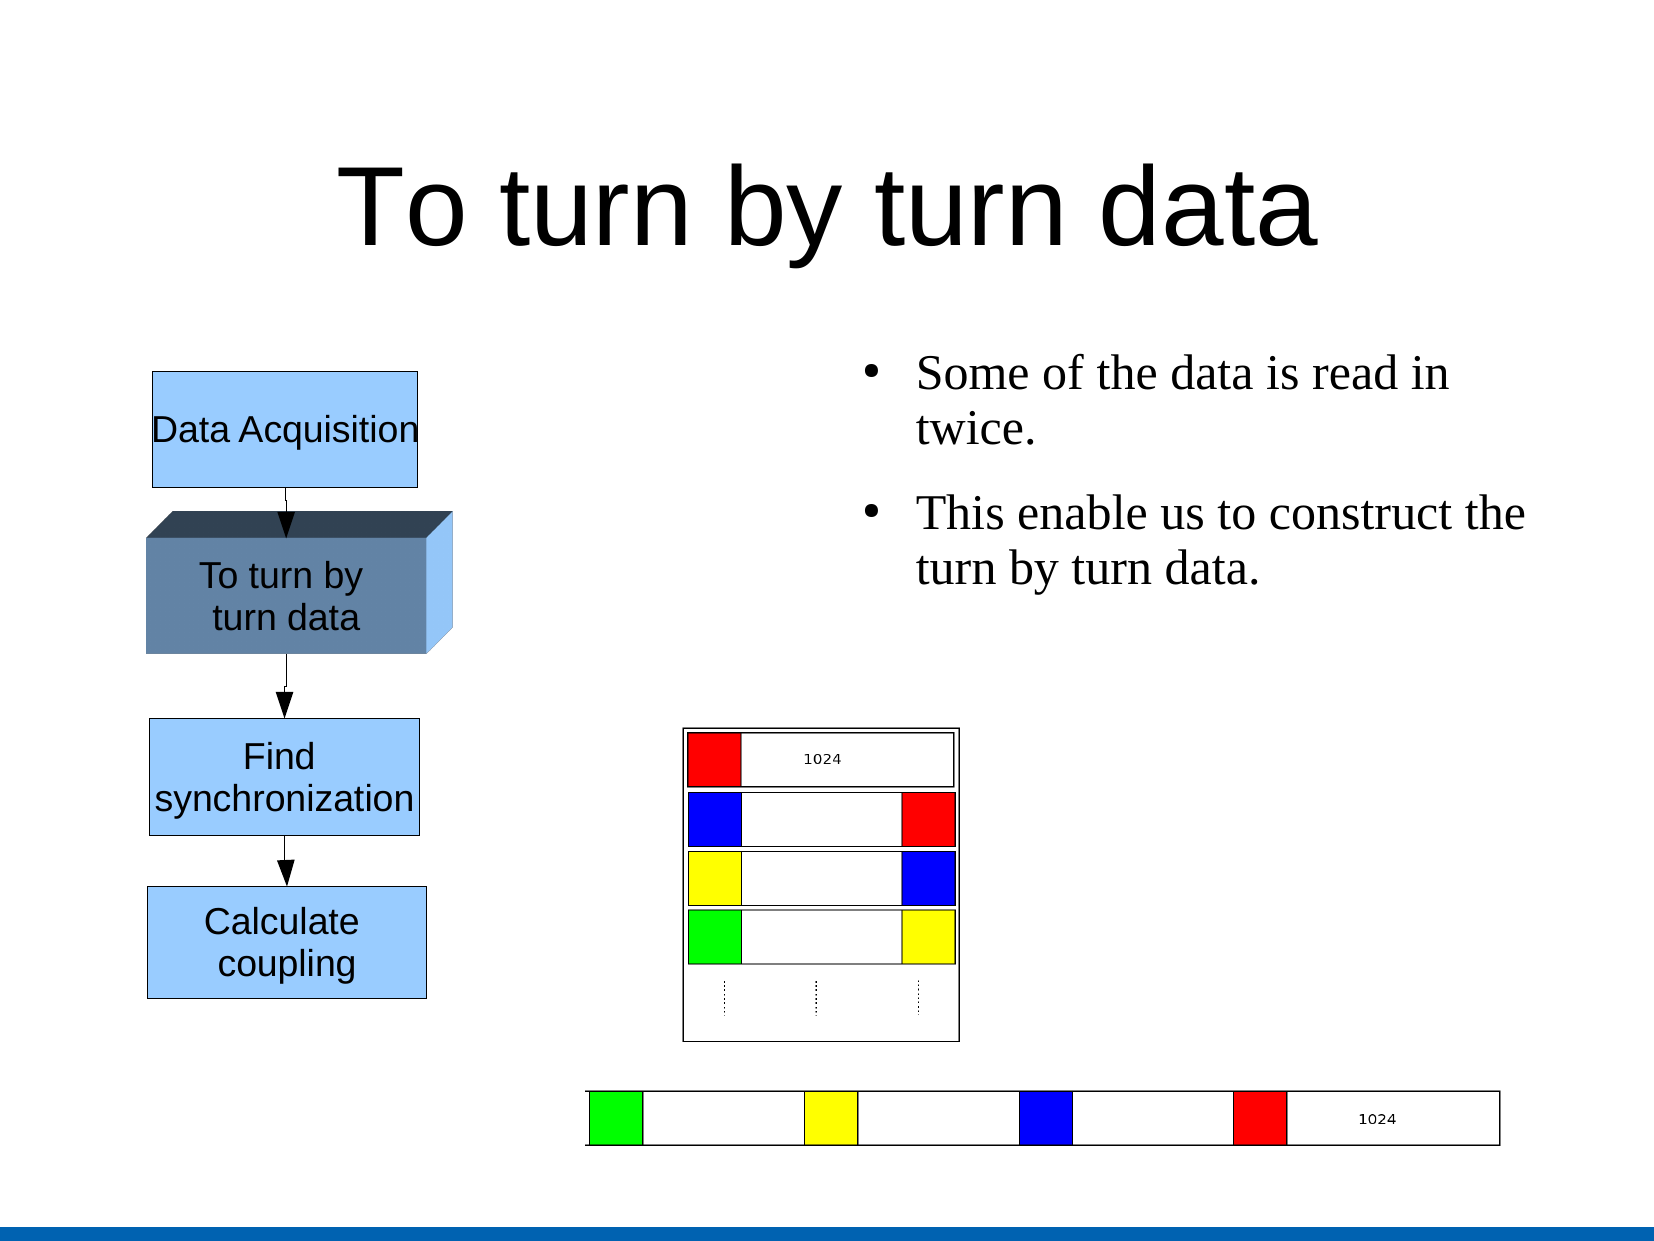

# To turn by turn data
Some of the data is read in twice.
This enable us to construct the turn by turn data.
Data Acquisition
To turn by
turn data
Find
synchronization
Calculate
coupling